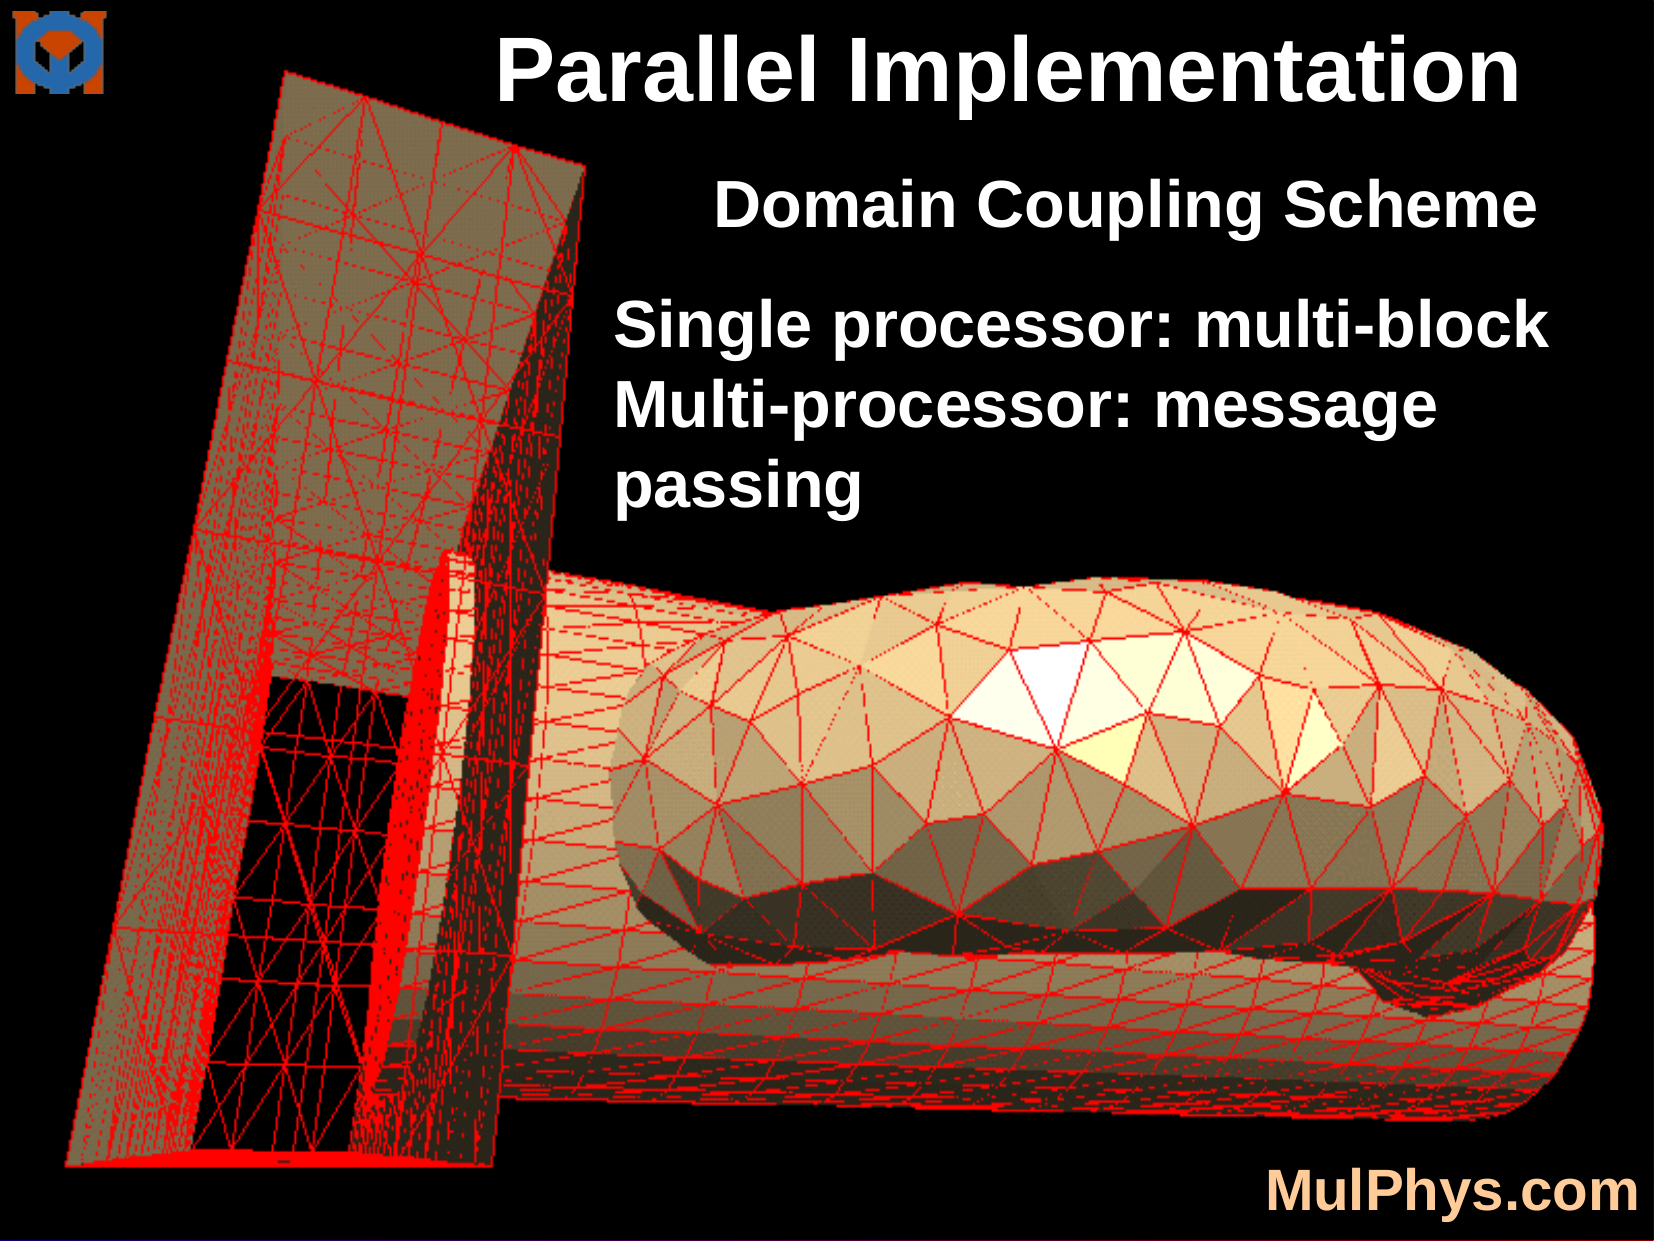

# Parallel Implementation
Domain Coupling Scheme
Single processor: multi-block
Multi-processor: message passing
MulPhys.com